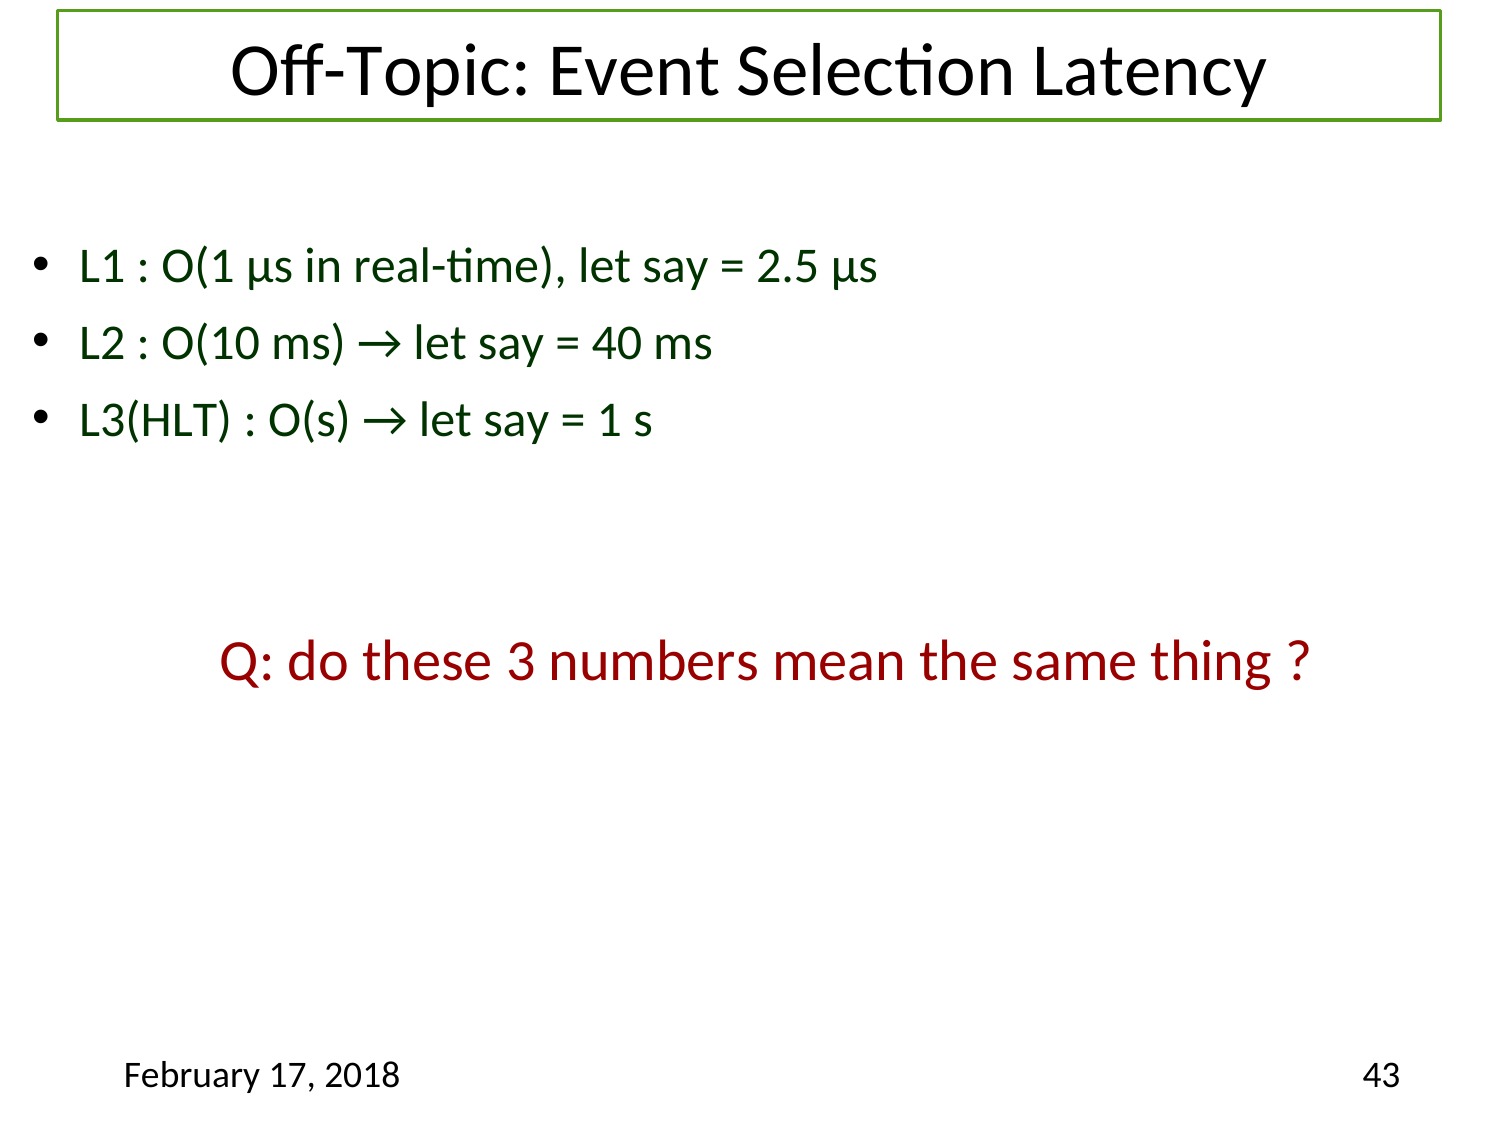

Off-Topic: Event Selection Latency
# L1 : O(1 μs in real-time), let say = 2.5 μs
L2 : O(10 ms) → let say = 40 ms
L3(HLT) : O(s) → let say = 1 s
Q: do these 3 numbers mean the same thing ?
17 February 2018
43